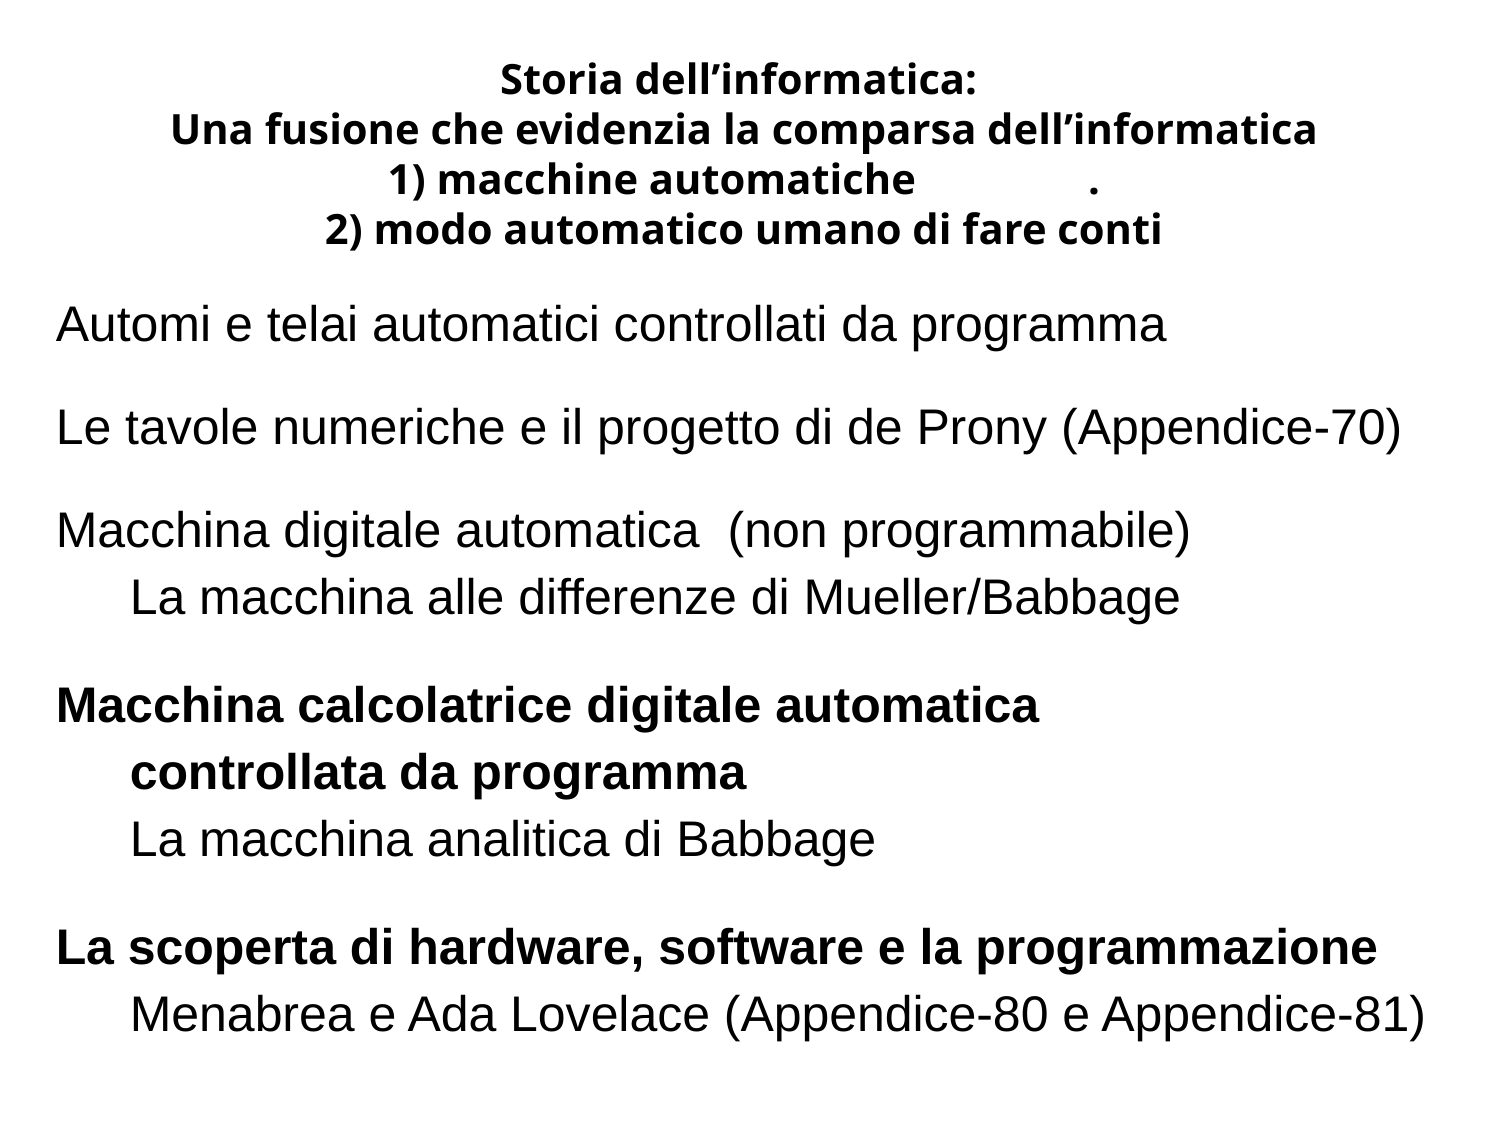

# Storia dell’informatica: Una fusione che evidenzia la comparsa dell’informatica 1) macchine automatiche . 2) modo automatico umano di fare conti
Automi e telai automatici controllati da programma
Le tavole numeriche e il progetto di de Prony (Appendice-70)
Macchina digitale automatica (non programmabile)
	La macchina alle differenze di Mueller/Babbage
Macchina calcolatrice digitale automatica
	controllata da programma
	La macchina analitica di Babbage
La scoperta di hardware, software e la programmazione
	Menabrea e Ada Lovelace (Appendice-80 e Appendice-81)